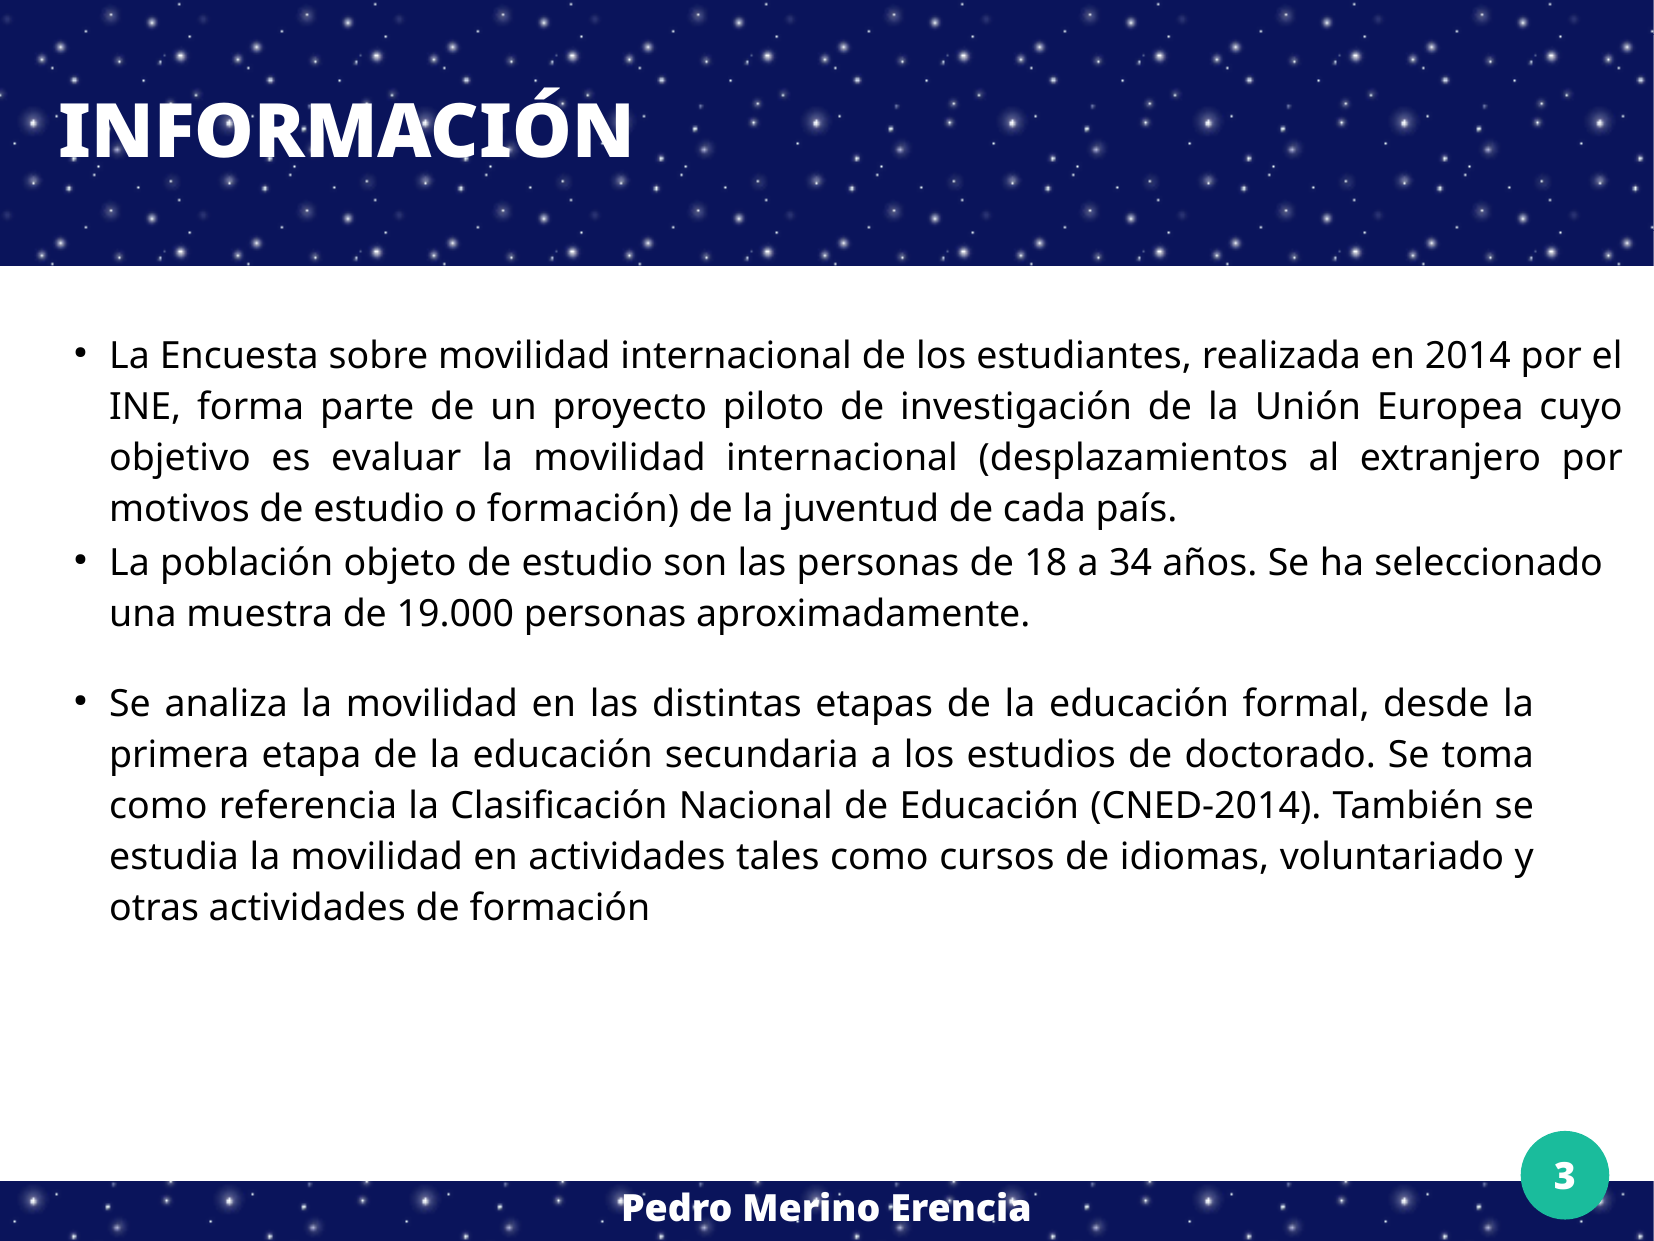

# INFORMACIÓN
La Encuesta sobre movilidad internacional de los estudiantes, realizada en 2014 por el INE, forma parte de un proyecto piloto de investigación de la Unión Europea cuyo objetivo es evaluar la movilidad internacional (desplazamientos al extranjero por motivos de estudio o formación) de la juventud de cada país.
La población objeto de estudio son las personas de 18 a 34 años. Se ha seleccionado una muestra de 19.000 personas aproximadamente.
Se analiza la movilidad en las distintas etapas de la educación formal, desde la primera etapa de la educación secundaria a los estudios de doctorado. Se toma como referencia la Clasificación Nacional de Educación (CNED-2014). También se estudia la movilidad en actividades tales como cursos de idiomas, voluntariado y otras actividades de formación
3
Pedro Merino Erencia